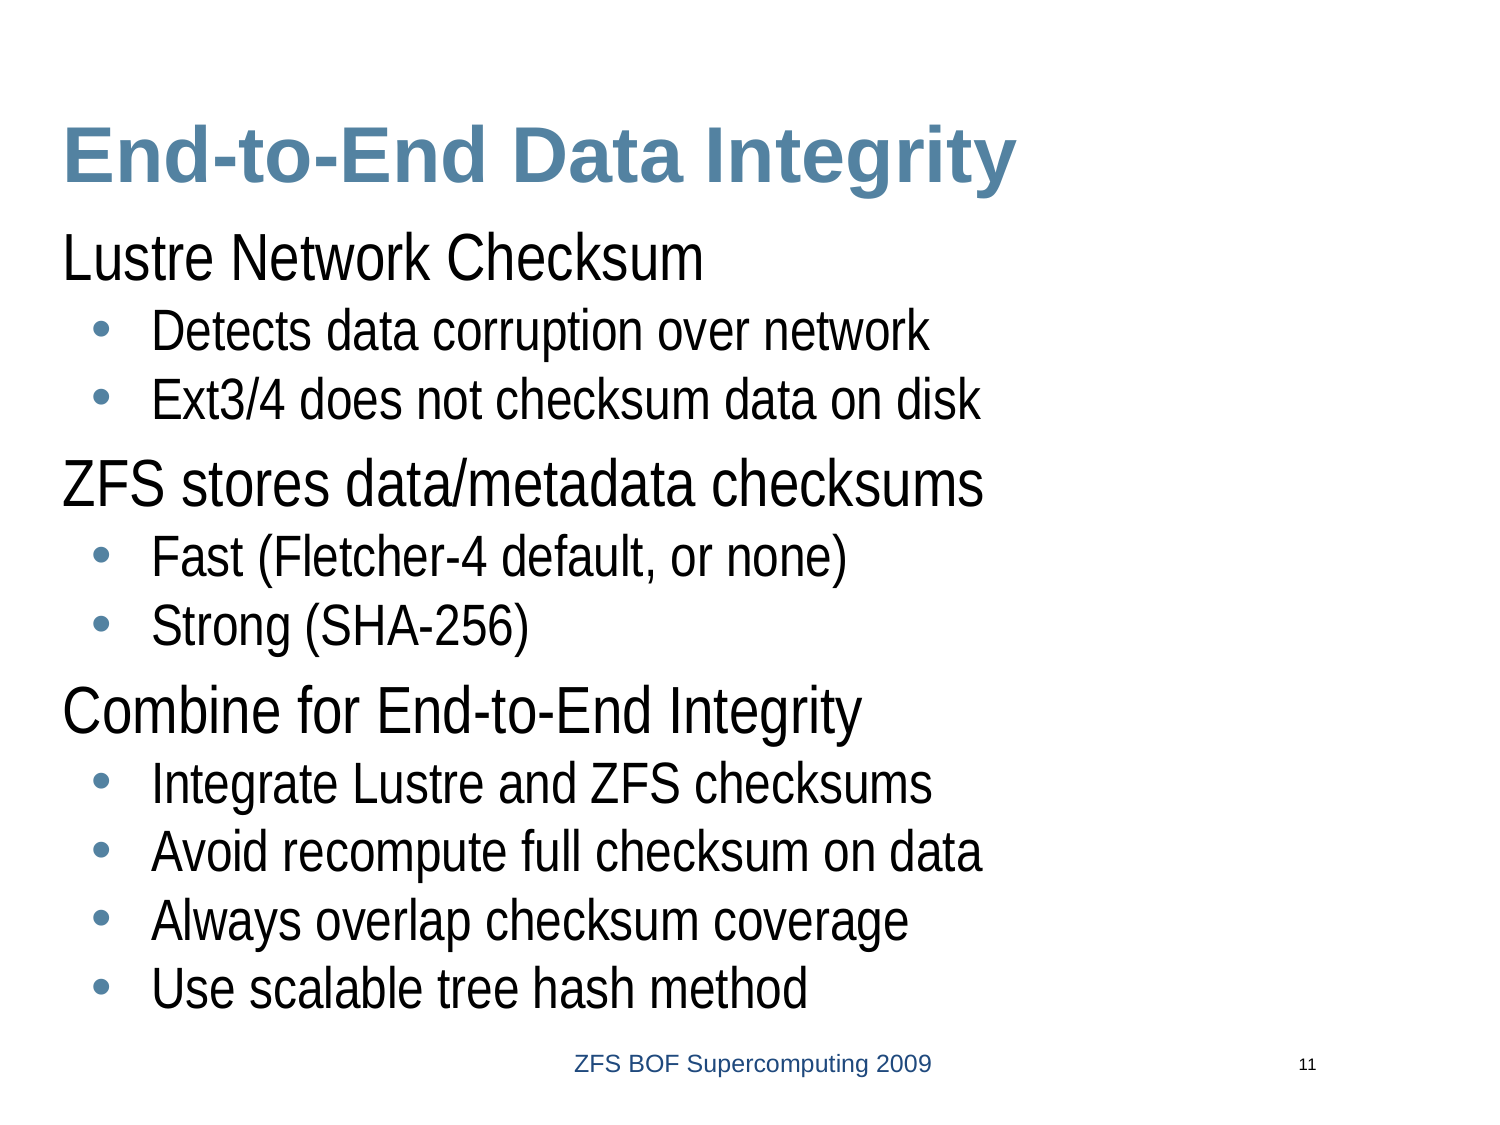

# End-to-End Data Integrity
Lustre Network Checksum
Detects data corruption over network
Ext3/4 does not checksum data on disk
ZFS stores data/metadata checksums
Fast (Fletcher-4 default, or none)
Strong (SHA-256)
Combine for End-to-End Integrity
Integrate Lustre and ZFS checksums
Avoid recompute full checksum on data
Always overlap checksum coverage
Use scalable tree hash method
ZFS BOF Supercomputing 2009